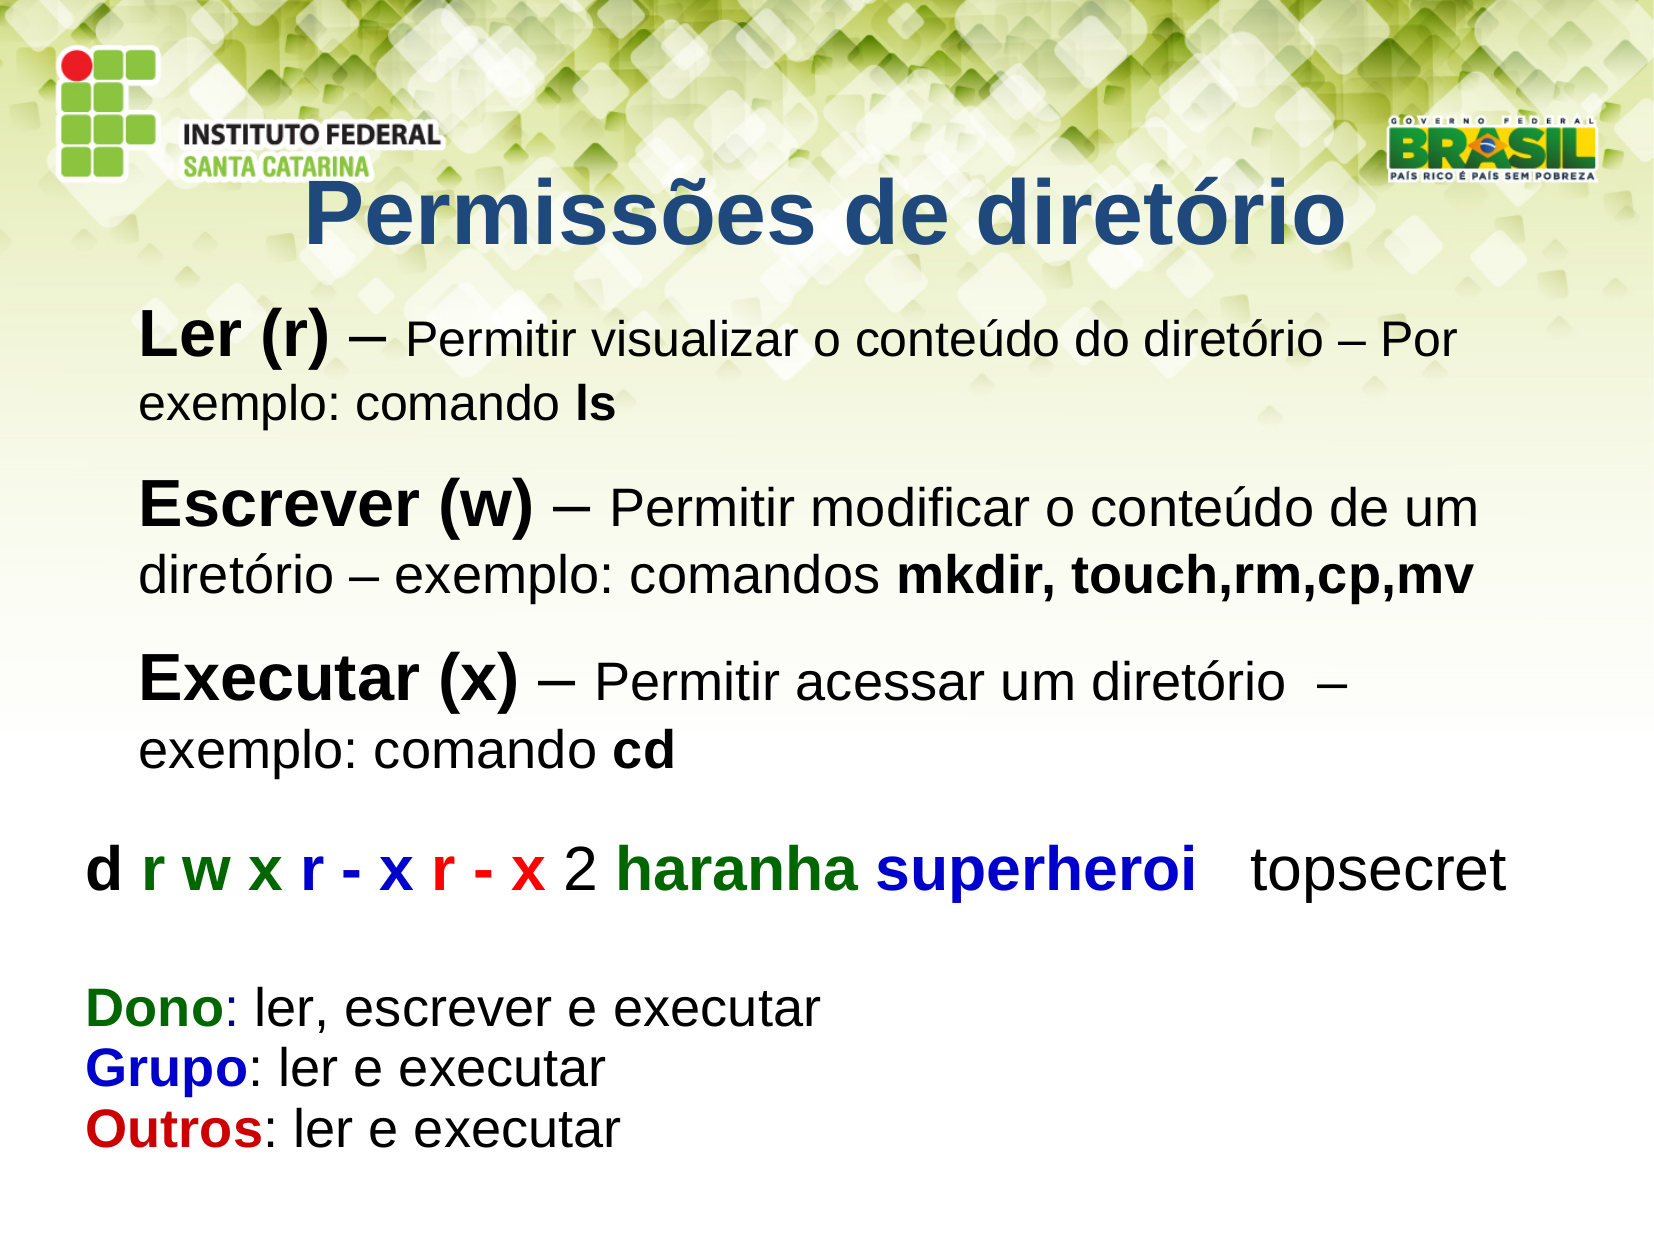

# Permissões de diretório
Ler (r) – Permitir visualizar o conteúdo do diretório – Por exemplo: comando ls
Escrever (w) – Permitir modificar o conteúdo de um diretório – exemplo: comandos mkdir, touch,rm,cp,mv
Executar (x) – Permitir acessar um diretório – exemplo: comando cd
d r w x r - x r - x 2 haranha superheroi topsecret
Dono: ler, escrever e executar
Grupo: ler e executar
Outros: ler e executar